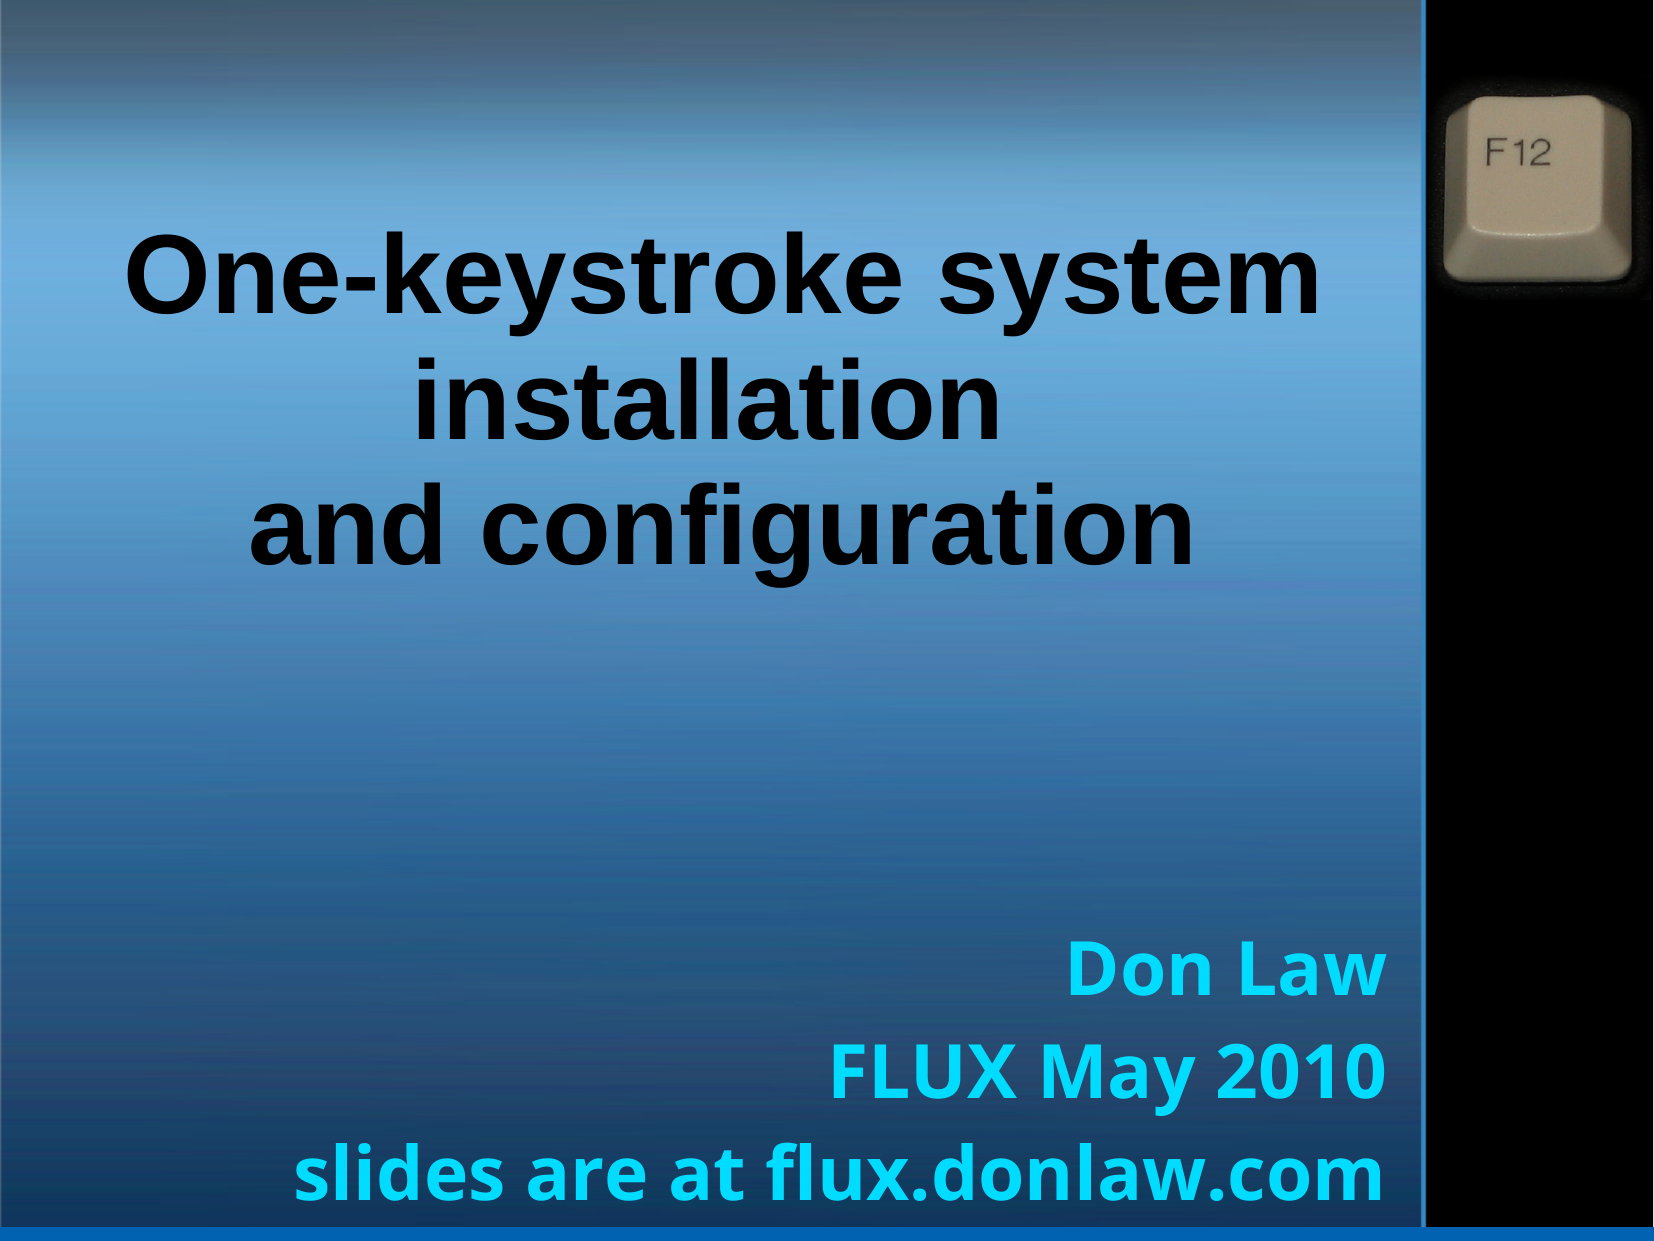

# One-keystroke system installation and configuration
Don Law
FLUX May 2010
slides are at flux.donlaw.com